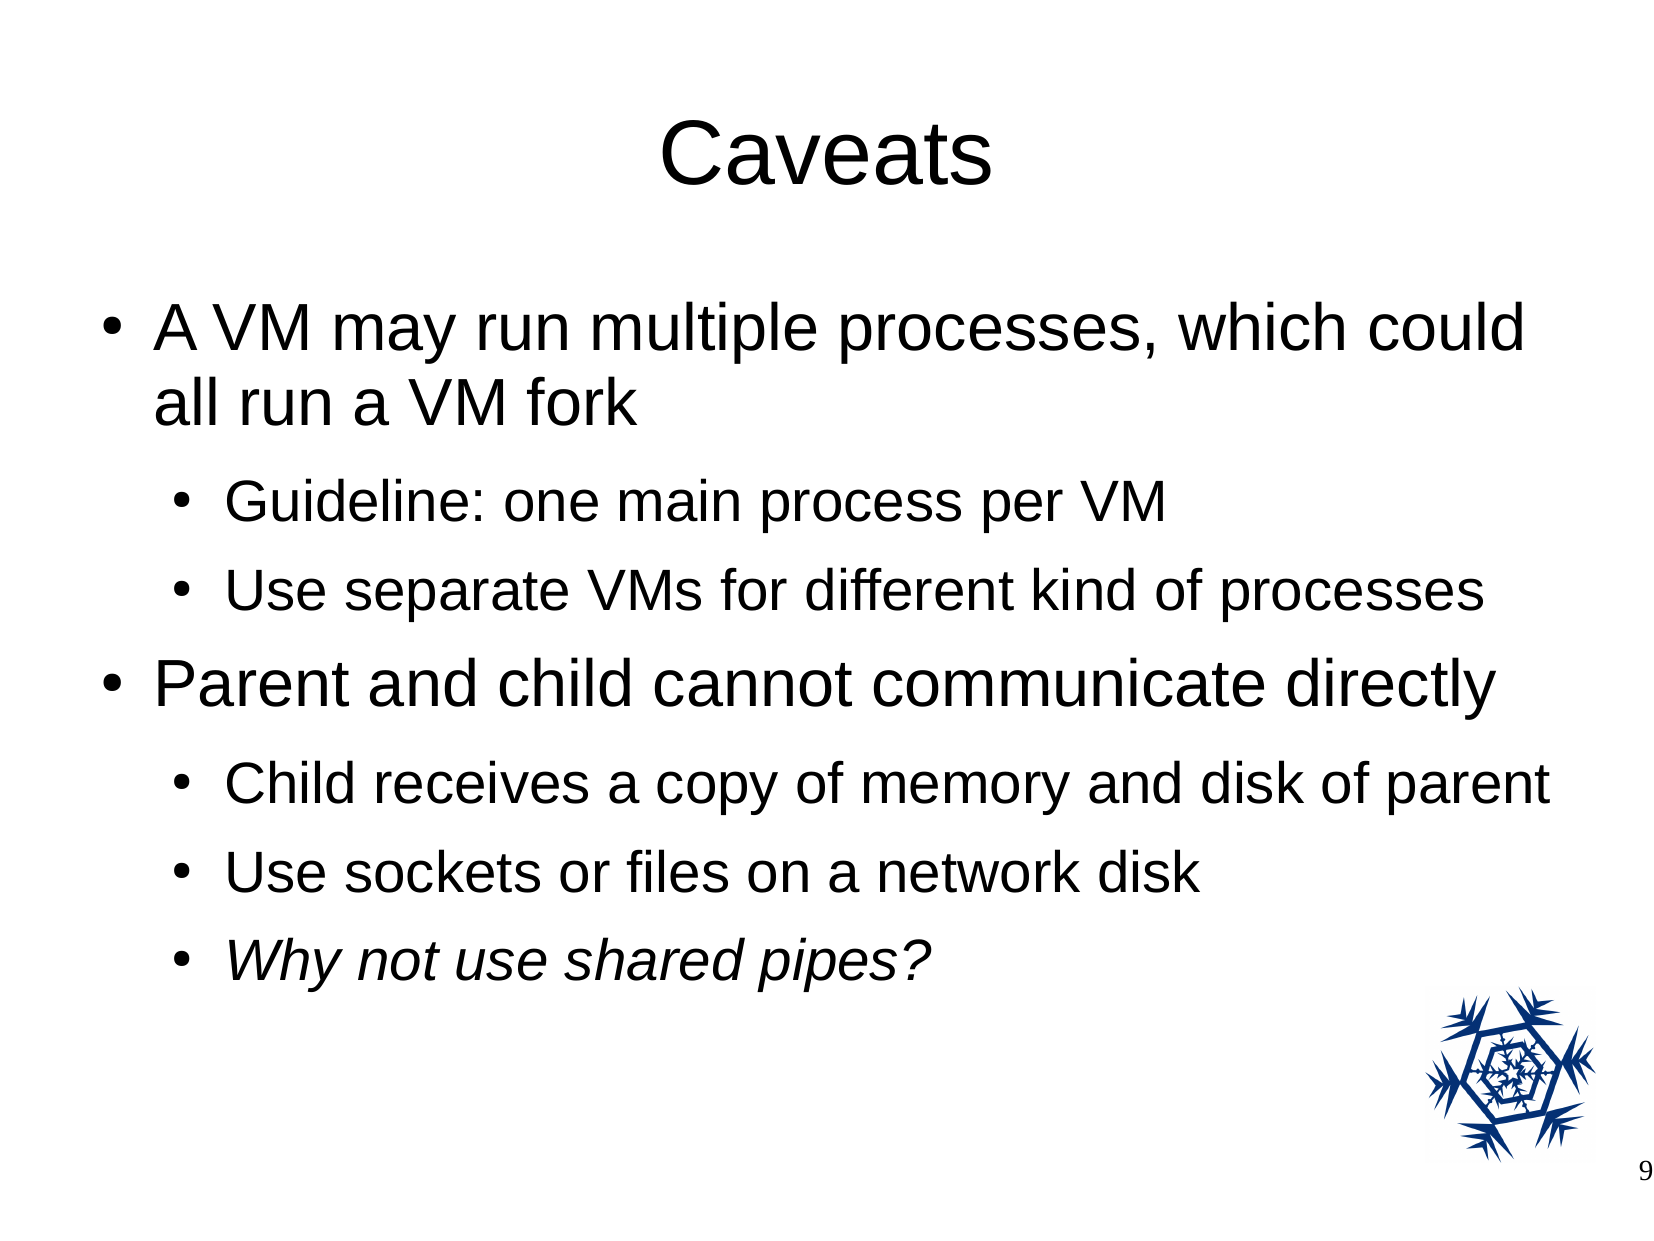

# Caveats
A VM may run multiple processes, which could all run a VM fork
Guideline: one main process per VM
Use separate VMs for different kind of processes
Parent and child cannot communicate directly
Child receives a copy of memory and disk of parent
Use sockets or files on a network disk
Why not use shared pipes?
9